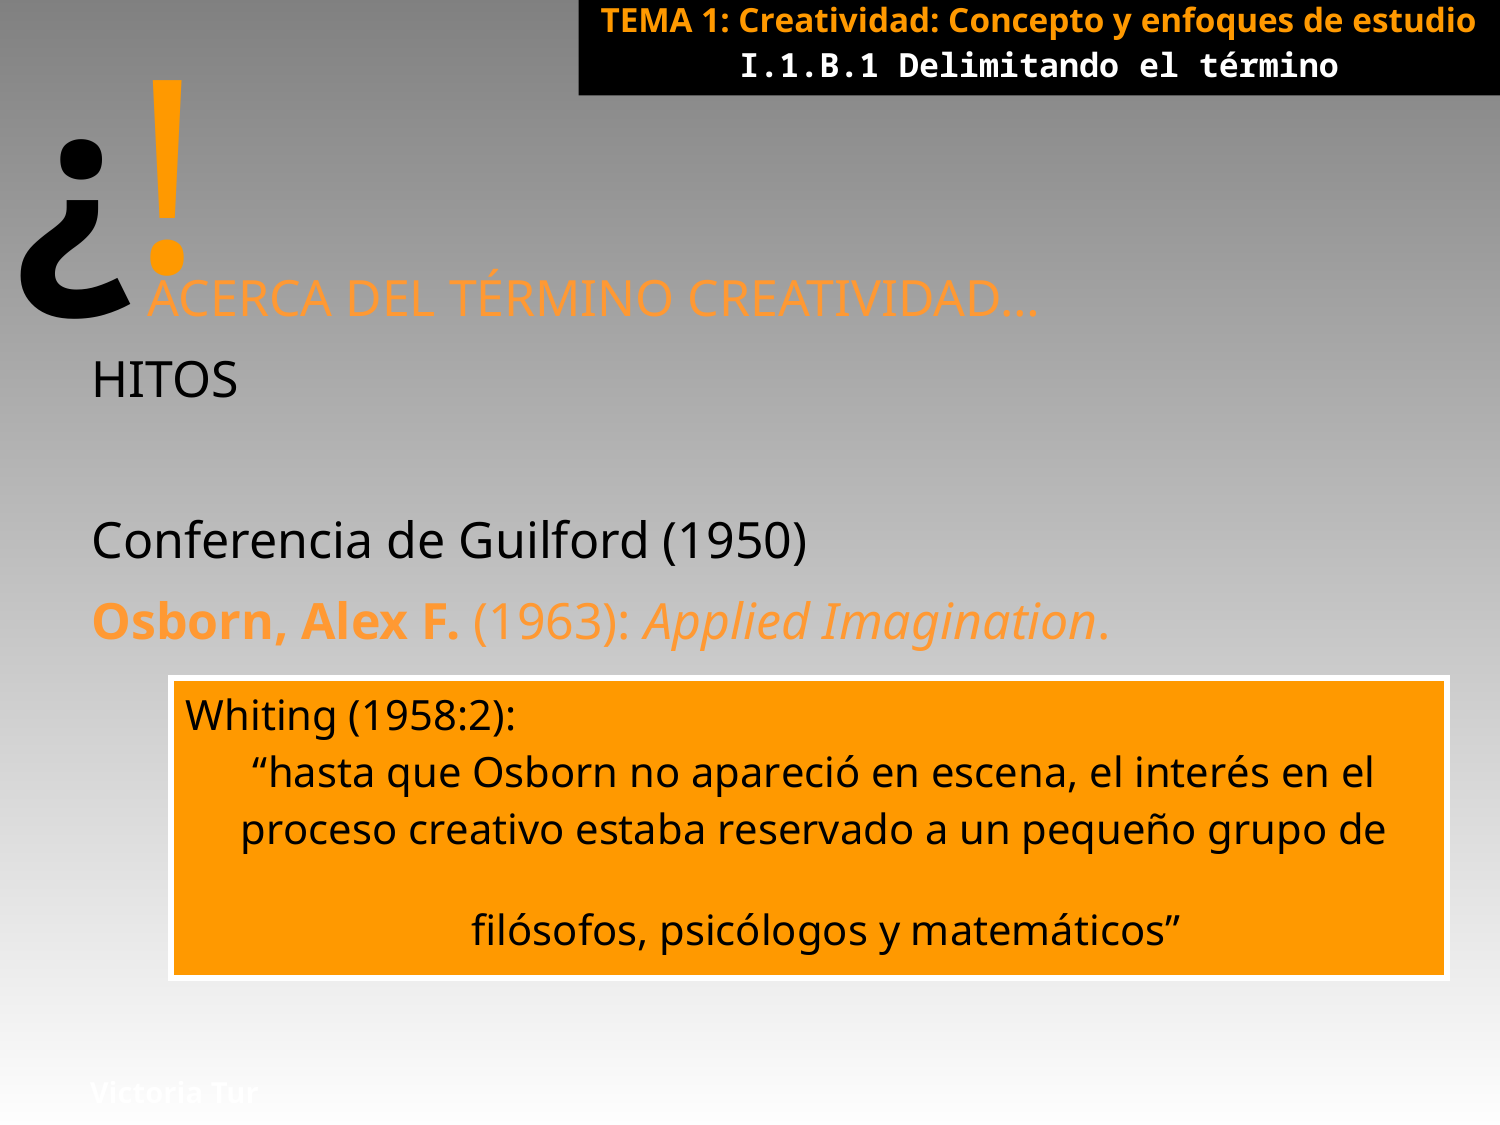

TEMA 1: Creatividad: Concepto y enfoques de estudio
I.1.B.1 Delimitando el término
# ACERCA DEL TÉRMINO CREATIVIDAD…
HITOS
Conferencia de Guilford (1950)
Osborn, Alex F. (1963): Applied Imagination.
Whiting (1958:2):
 “hasta que Osborn no apareció en escena, el interés en el
 proceso creativo estaba reservado a un pequeño grupo de filósofos, psicólogos y matemáticos”